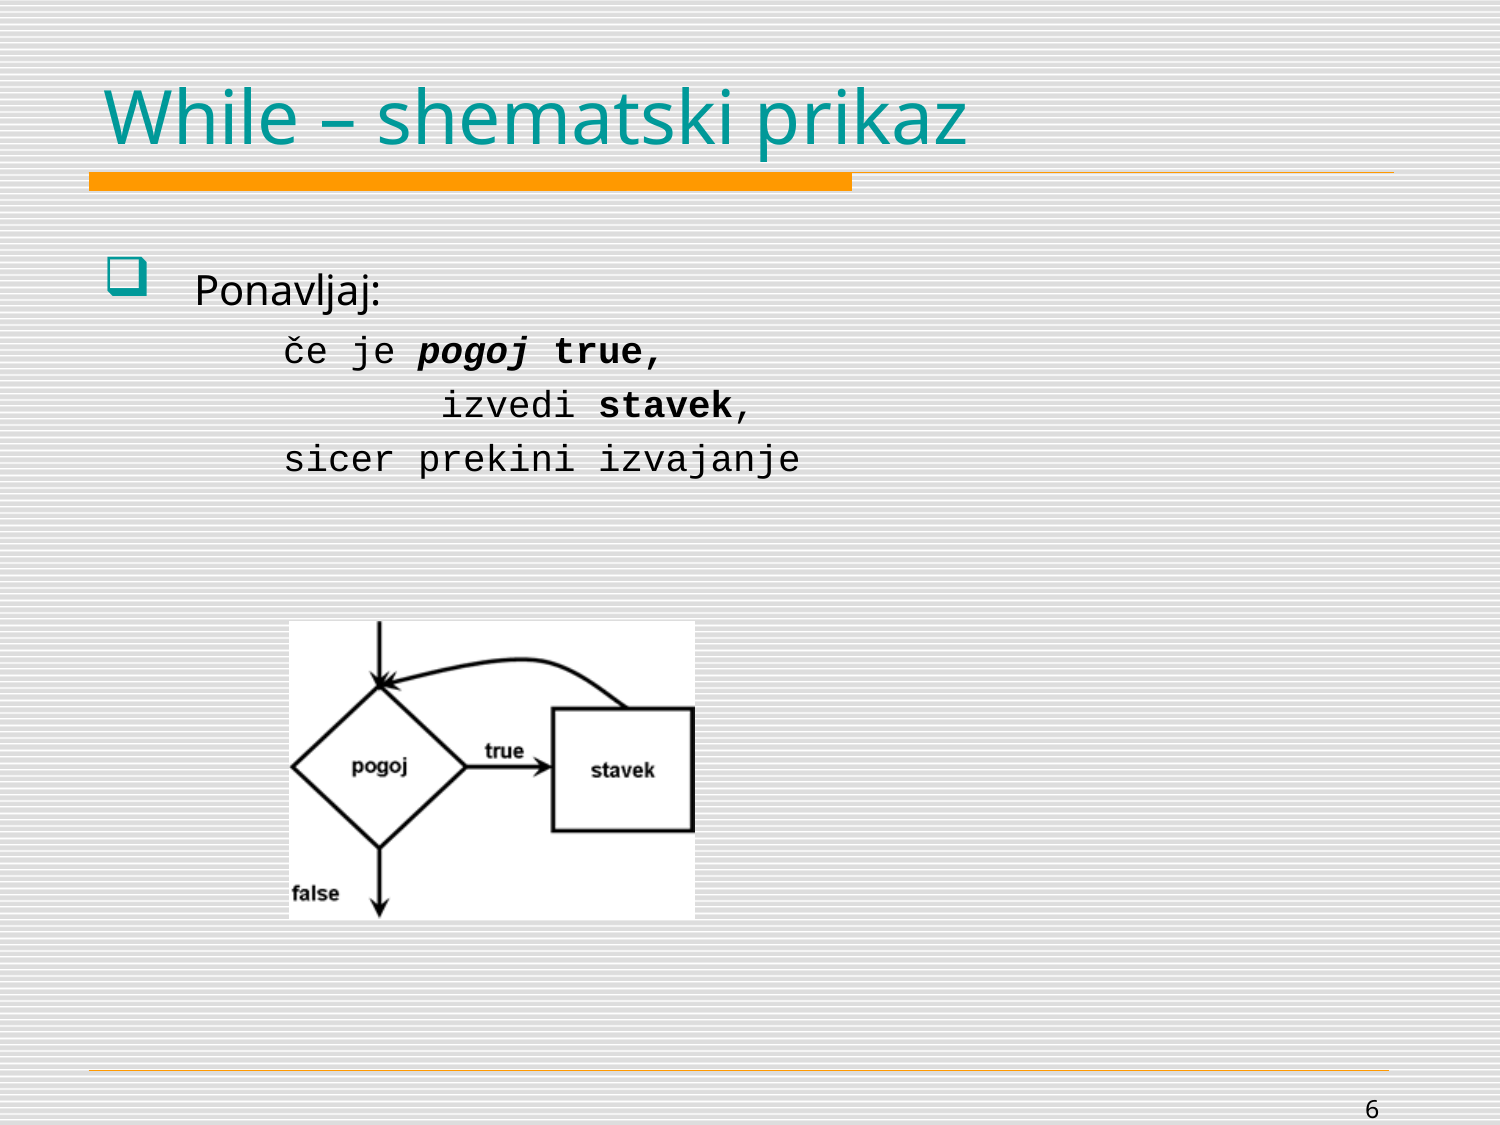

# While – shematski prikaz
 Ponavljaj:
 če je pogoj true,
 izvedi stavek,
 sicer prekini izvajanje